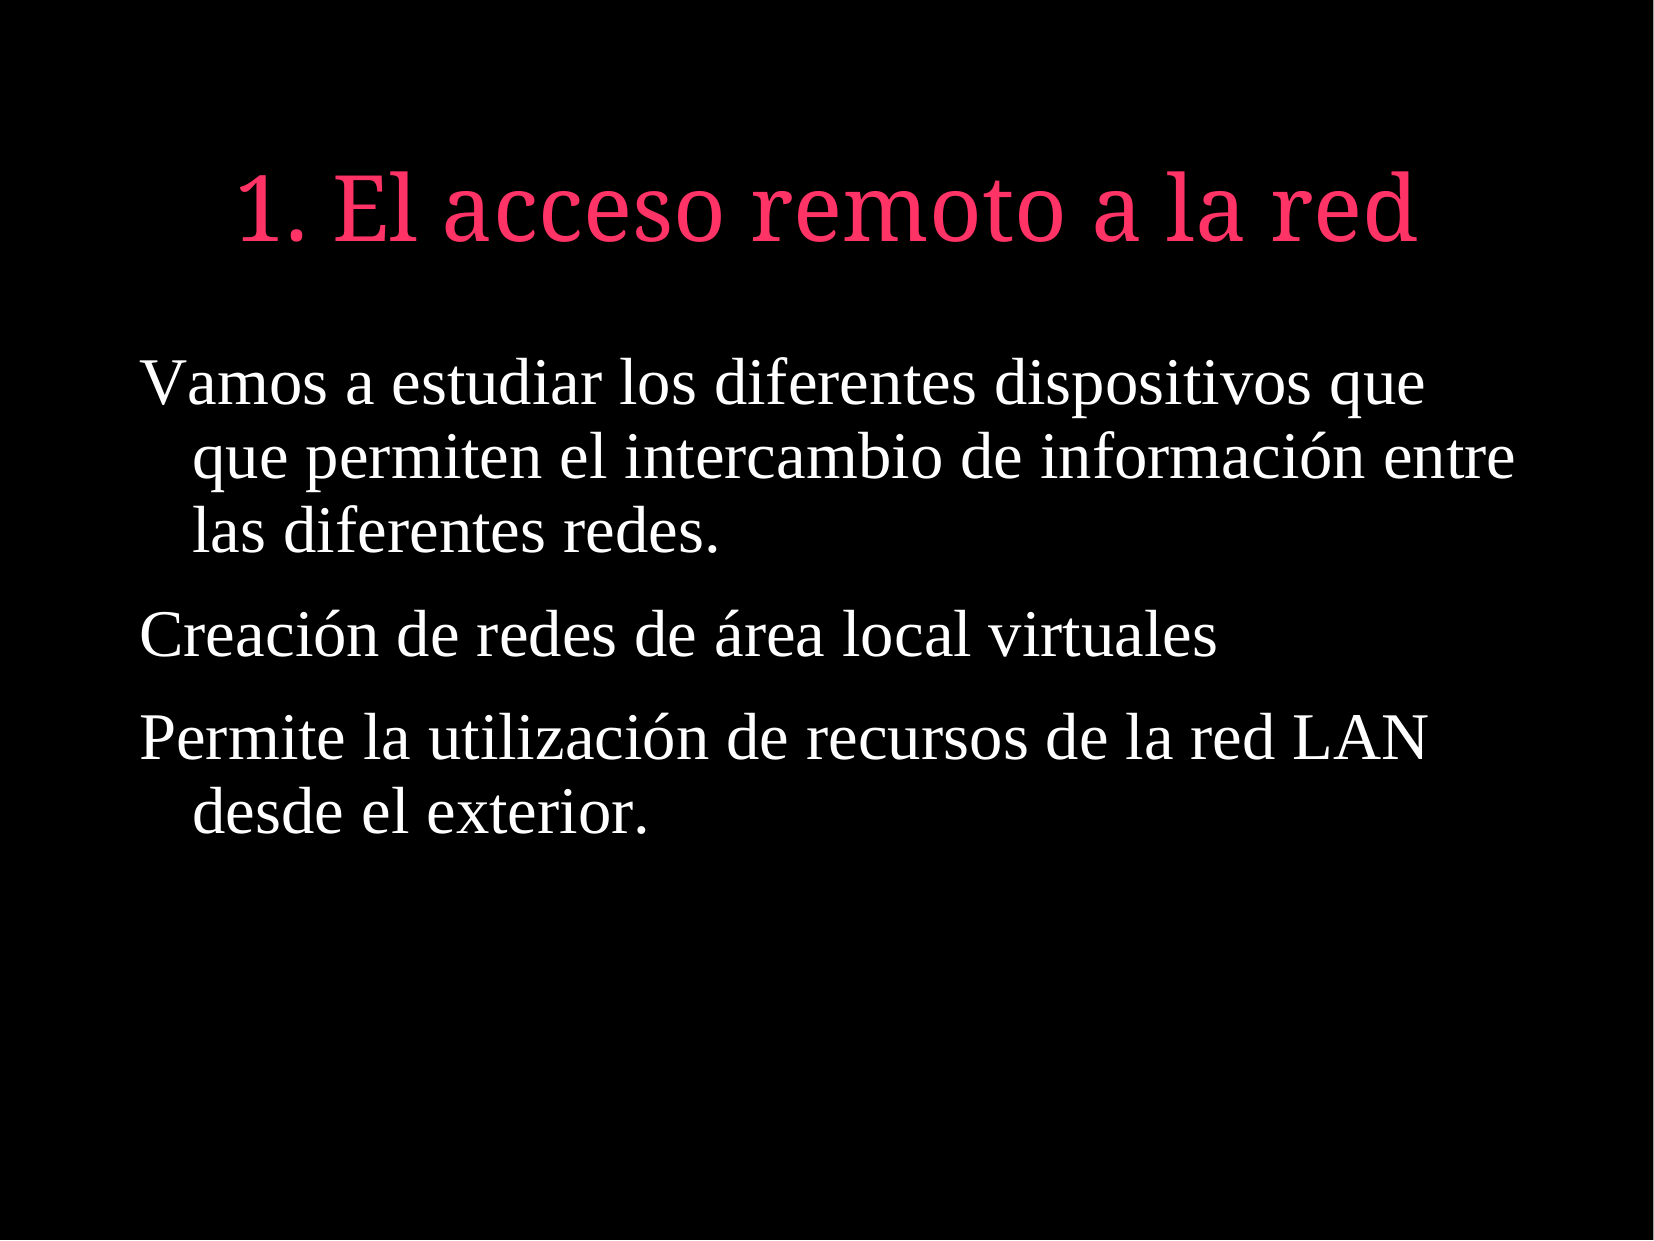

# 1. El acceso remoto a la red
Vamos a estudiar los diferentes dispositivos que que permiten el intercambio de información entre las diferentes redes.
Creación de redes de área local virtuales
Permite la utilización de recursos de la red LAN desde el exterior.